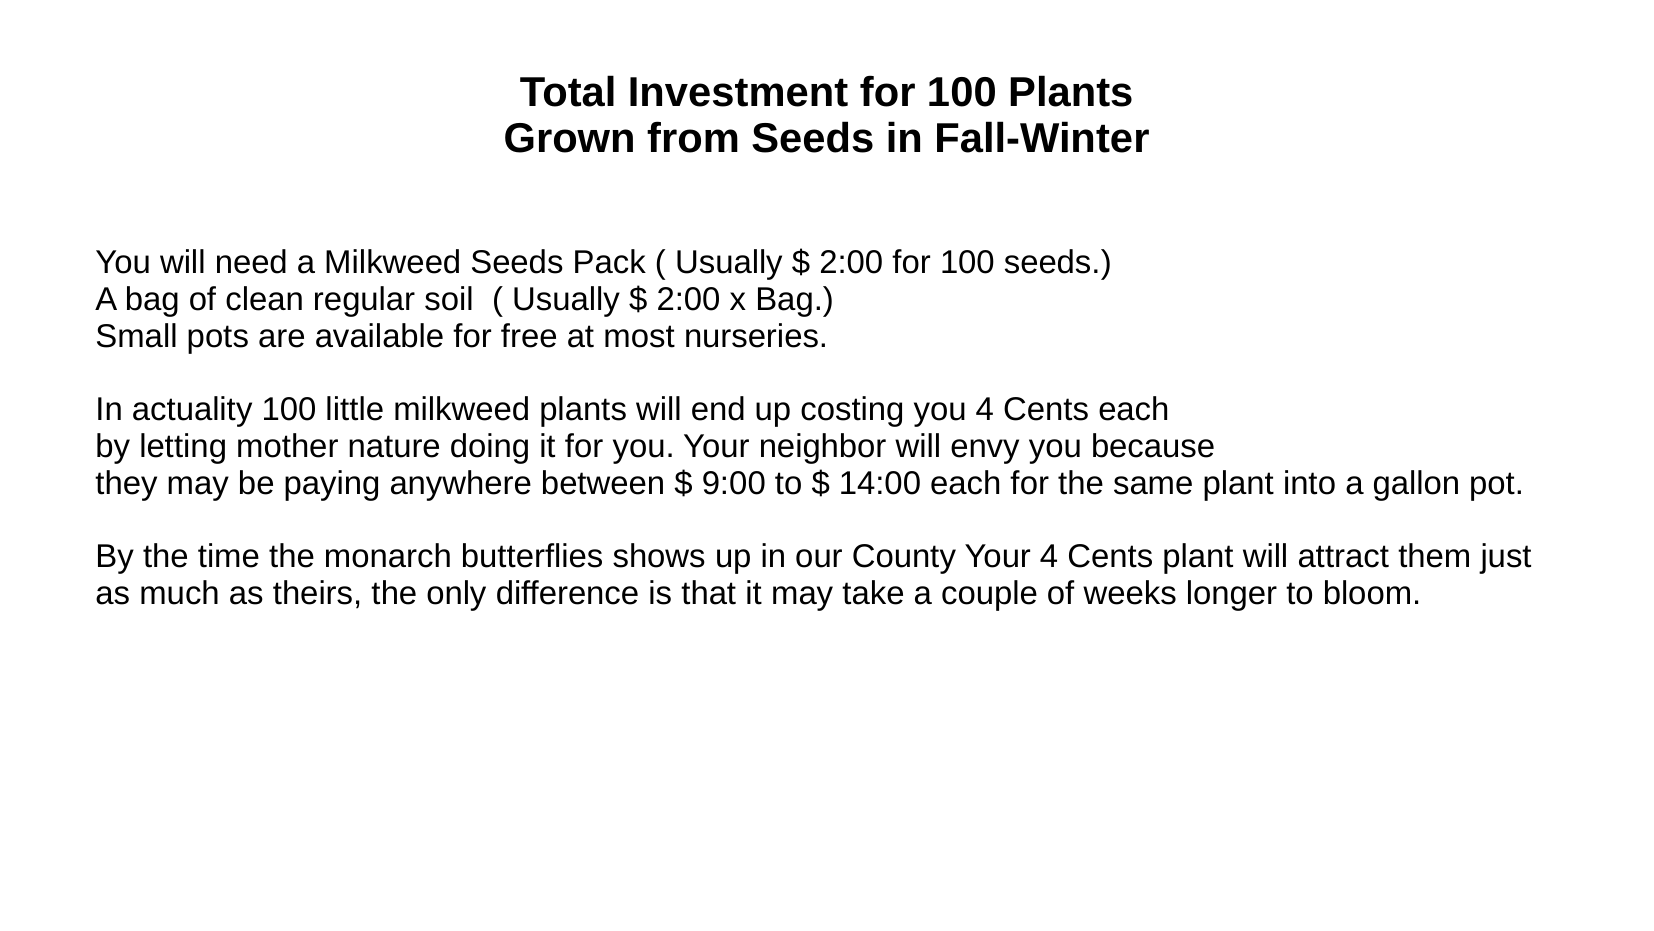

# Total Investment for 100 Plants Grown from Seeds in Fall-Winter
You will need a Milkweed Seeds Pack ( Usually $ 2:00 for 100 seeds.)
A bag of clean regular soil ( Usually $ 2:00 x Bag.)
Small pots are available for free at most nurseries.
In actuality 100 little milkweed plants will end up costing you 4 Cents each
by letting mother nature doing it for you. Your neighbor will envy you because
they may be paying anywhere between $ 9:00 to $ 14:00 each for the same plant into a gallon pot.
By the time the monarch butterflies shows up in our County Your 4 Cents plant will attract them just as much as theirs, the only difference is that it may take a couple of weeks longer to bloom.